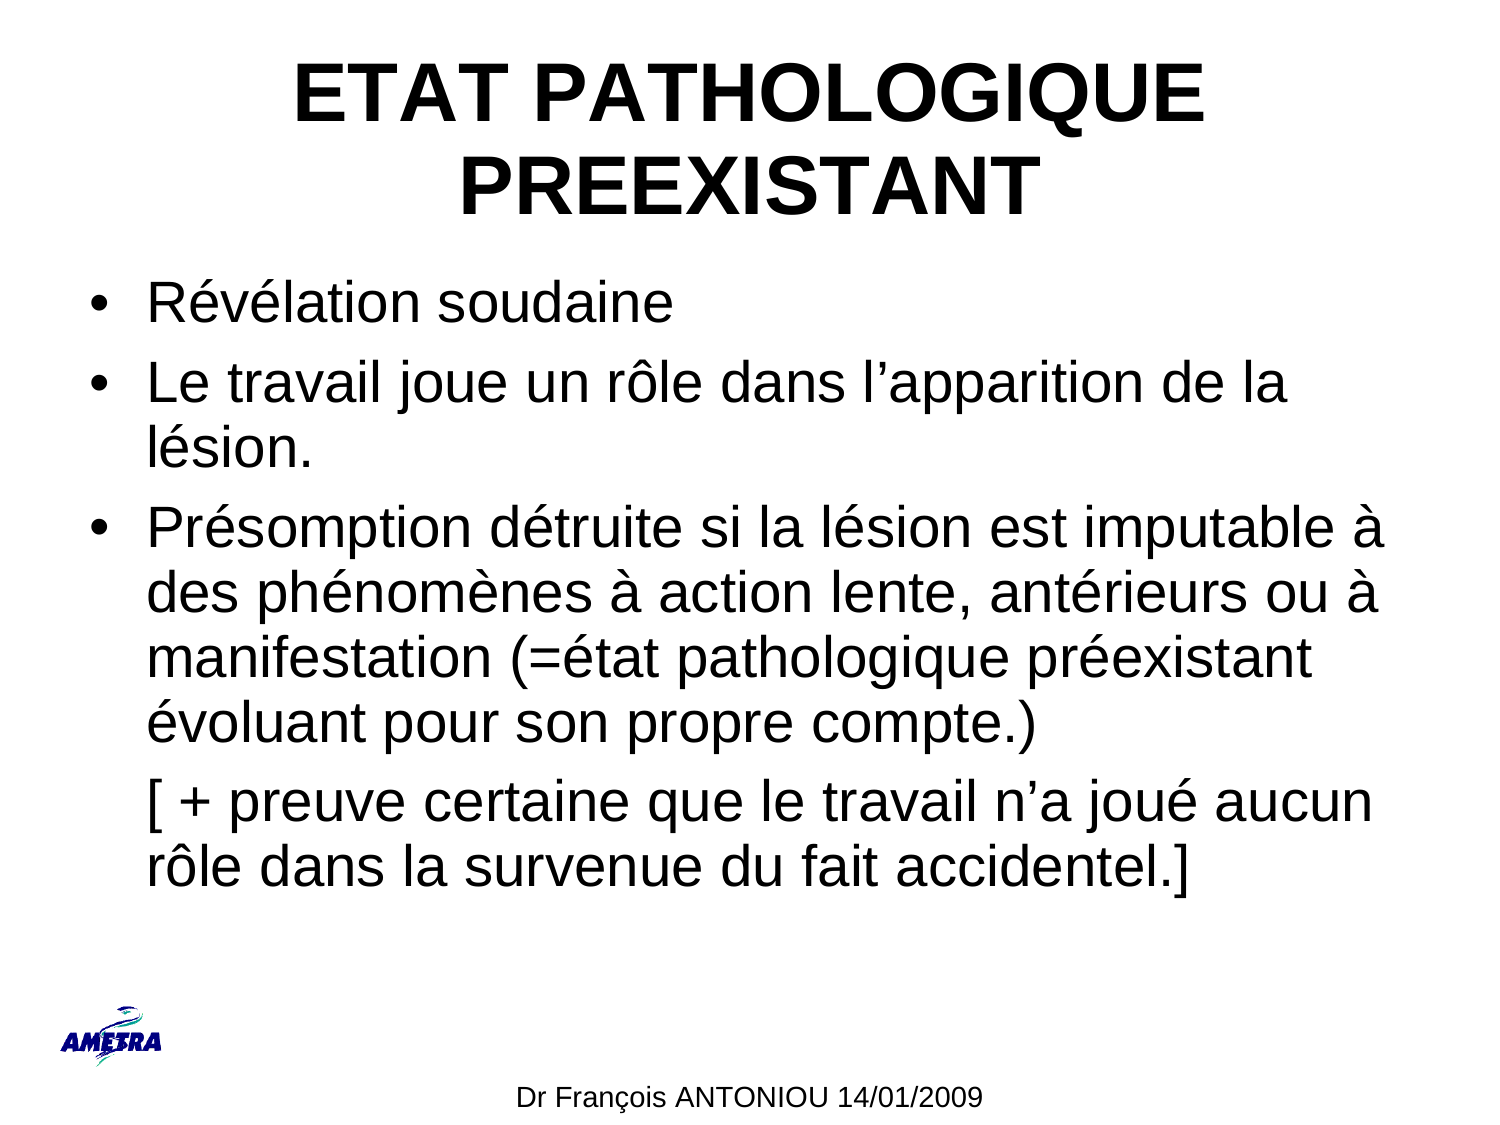

# ETAT PATHOLOGIQUE PREEXISTANT
Révélation soudaine
Le travail joue un rôle dans l’apparition de la lésion.
Présomption détruite si la lésion est imputable à des phénomènes à action lente, antérieurs ou à manifestation (=état pathologique préexistant évoluant pour son propre compte.)
	[ + preuve certaine que le travail n’a joué aucun rôle dans la survenue du fait accidentel.]
Dr François ANTONIOU 14/01/2009